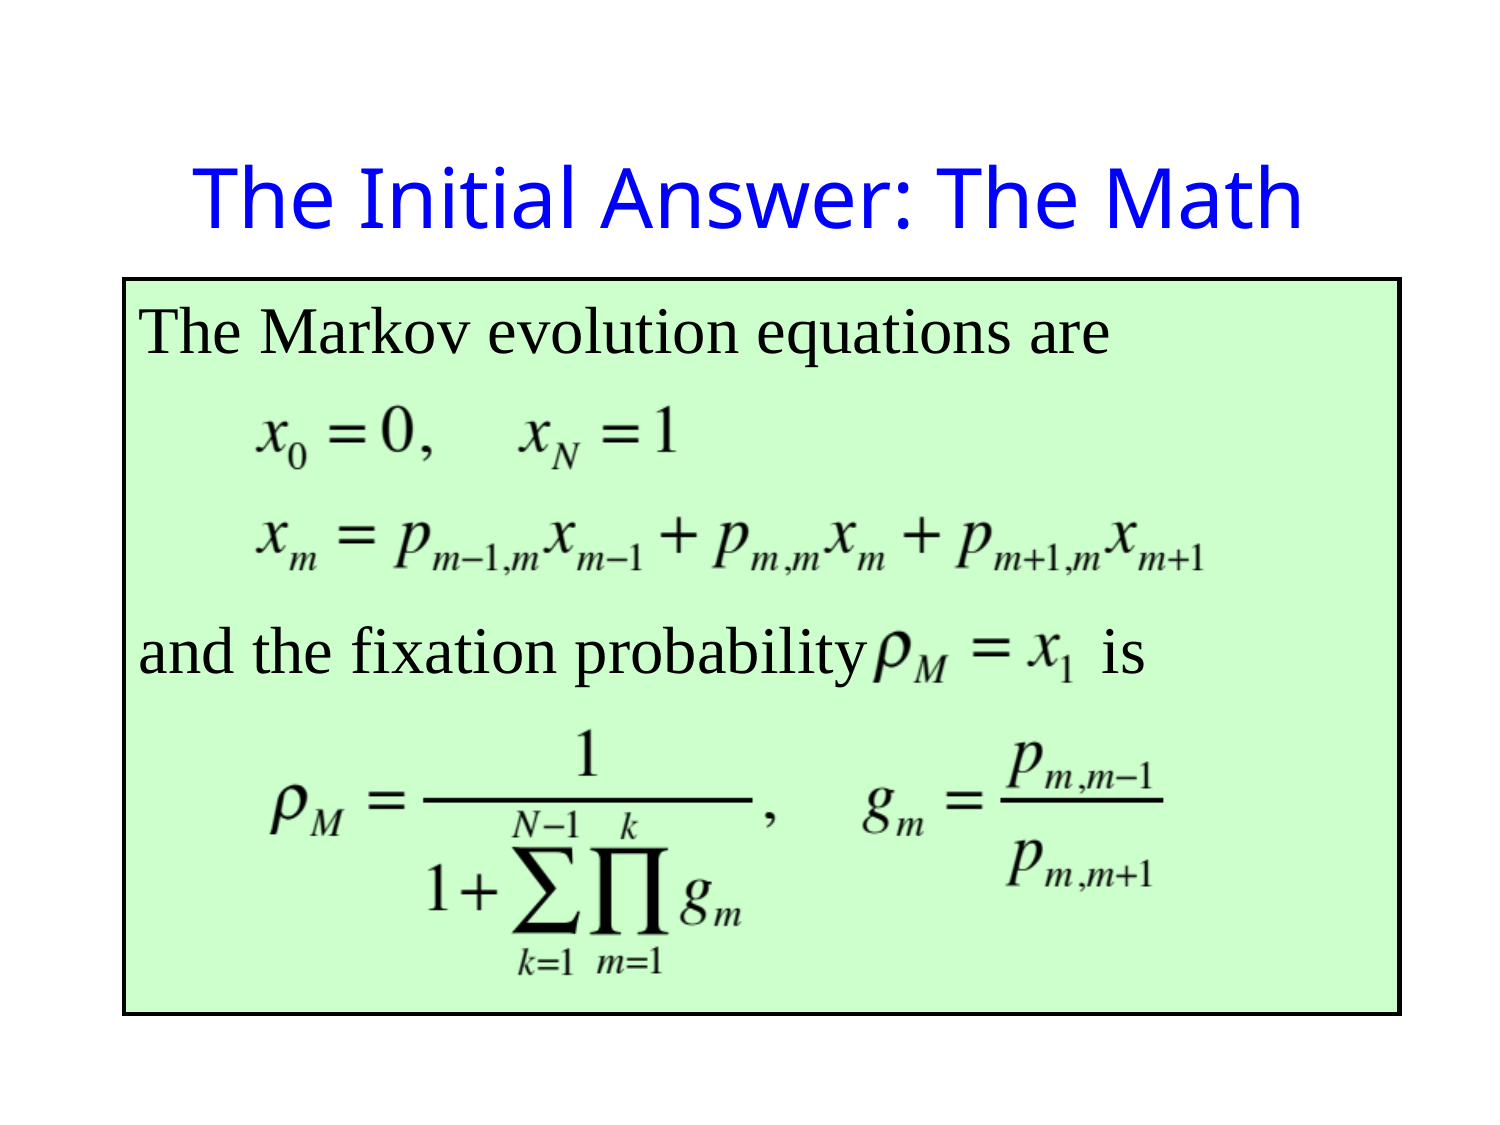

# The Initial Answer: The Math
The Markov evolution equations are
and the fixation probability is